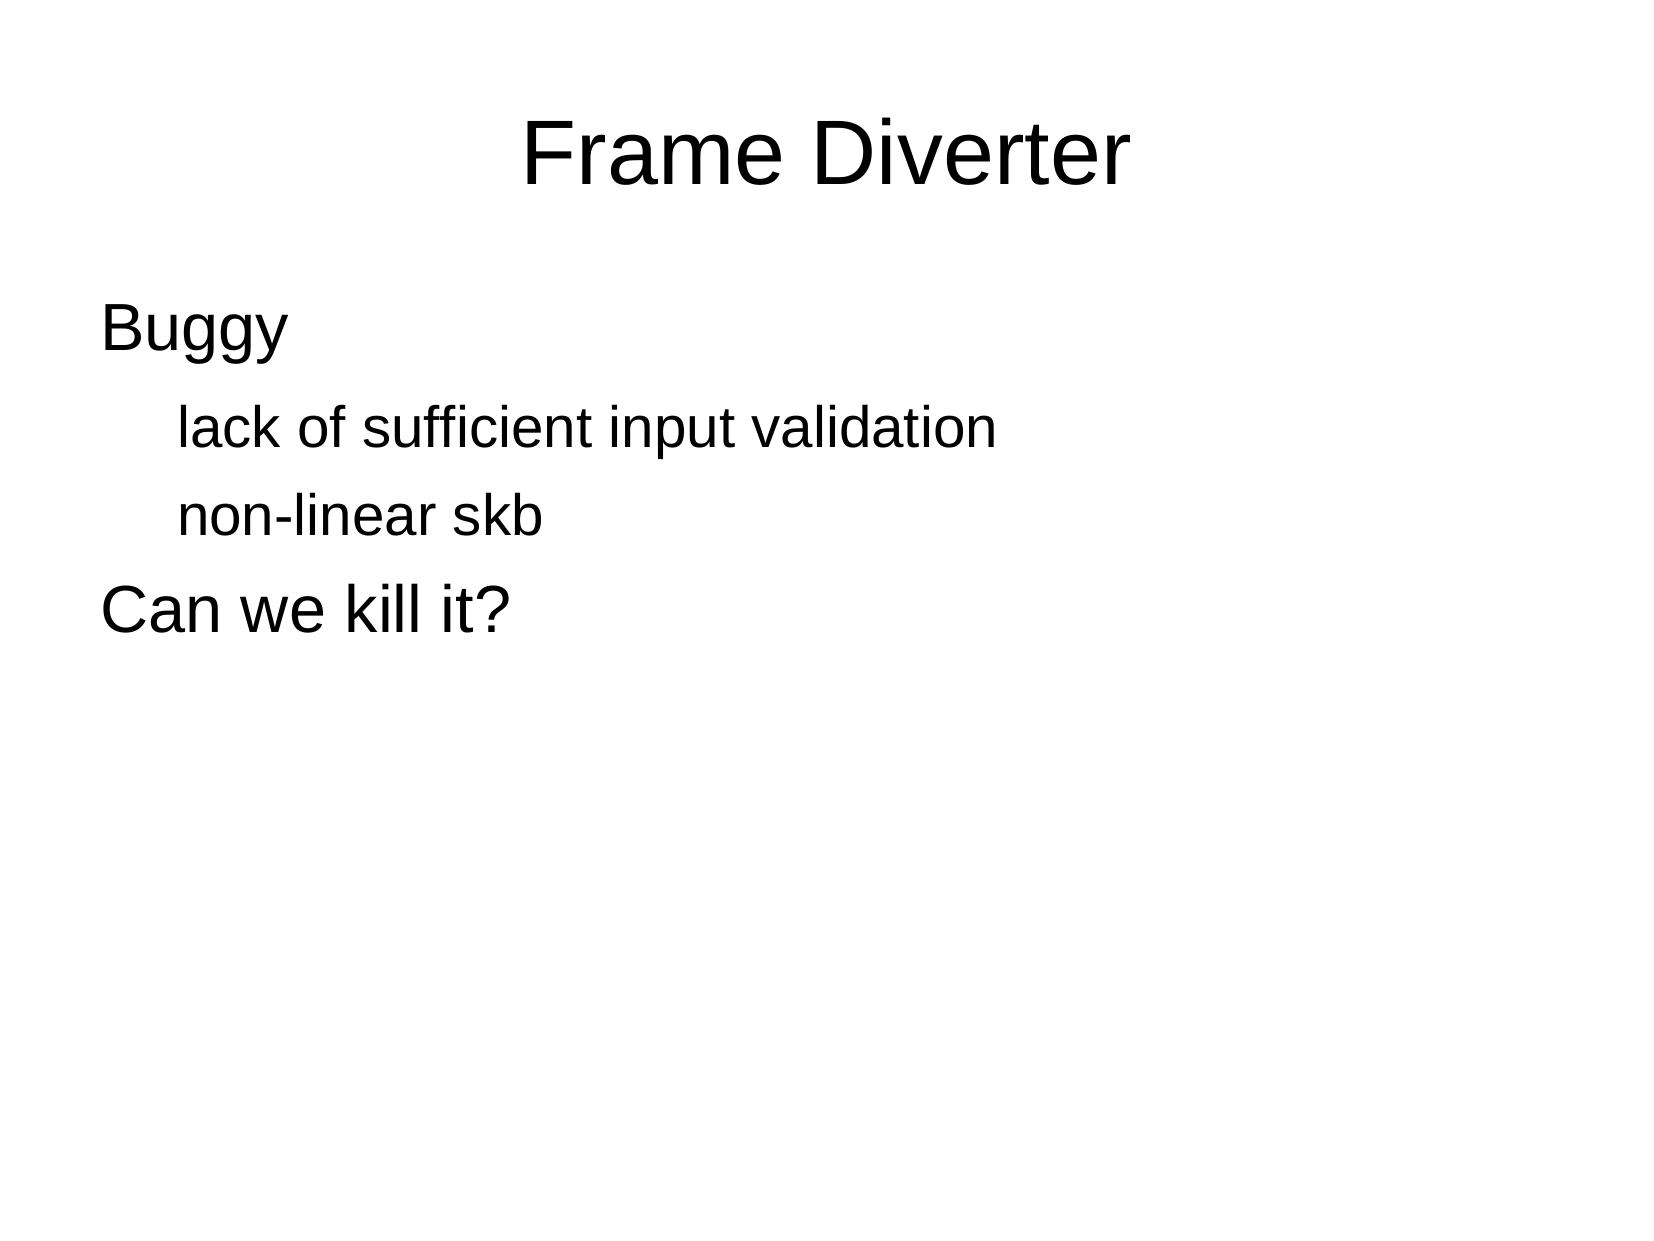

# Frame Diverter
Buggy
lack of sufficient input validation
non-linear skb
Can we kill it?